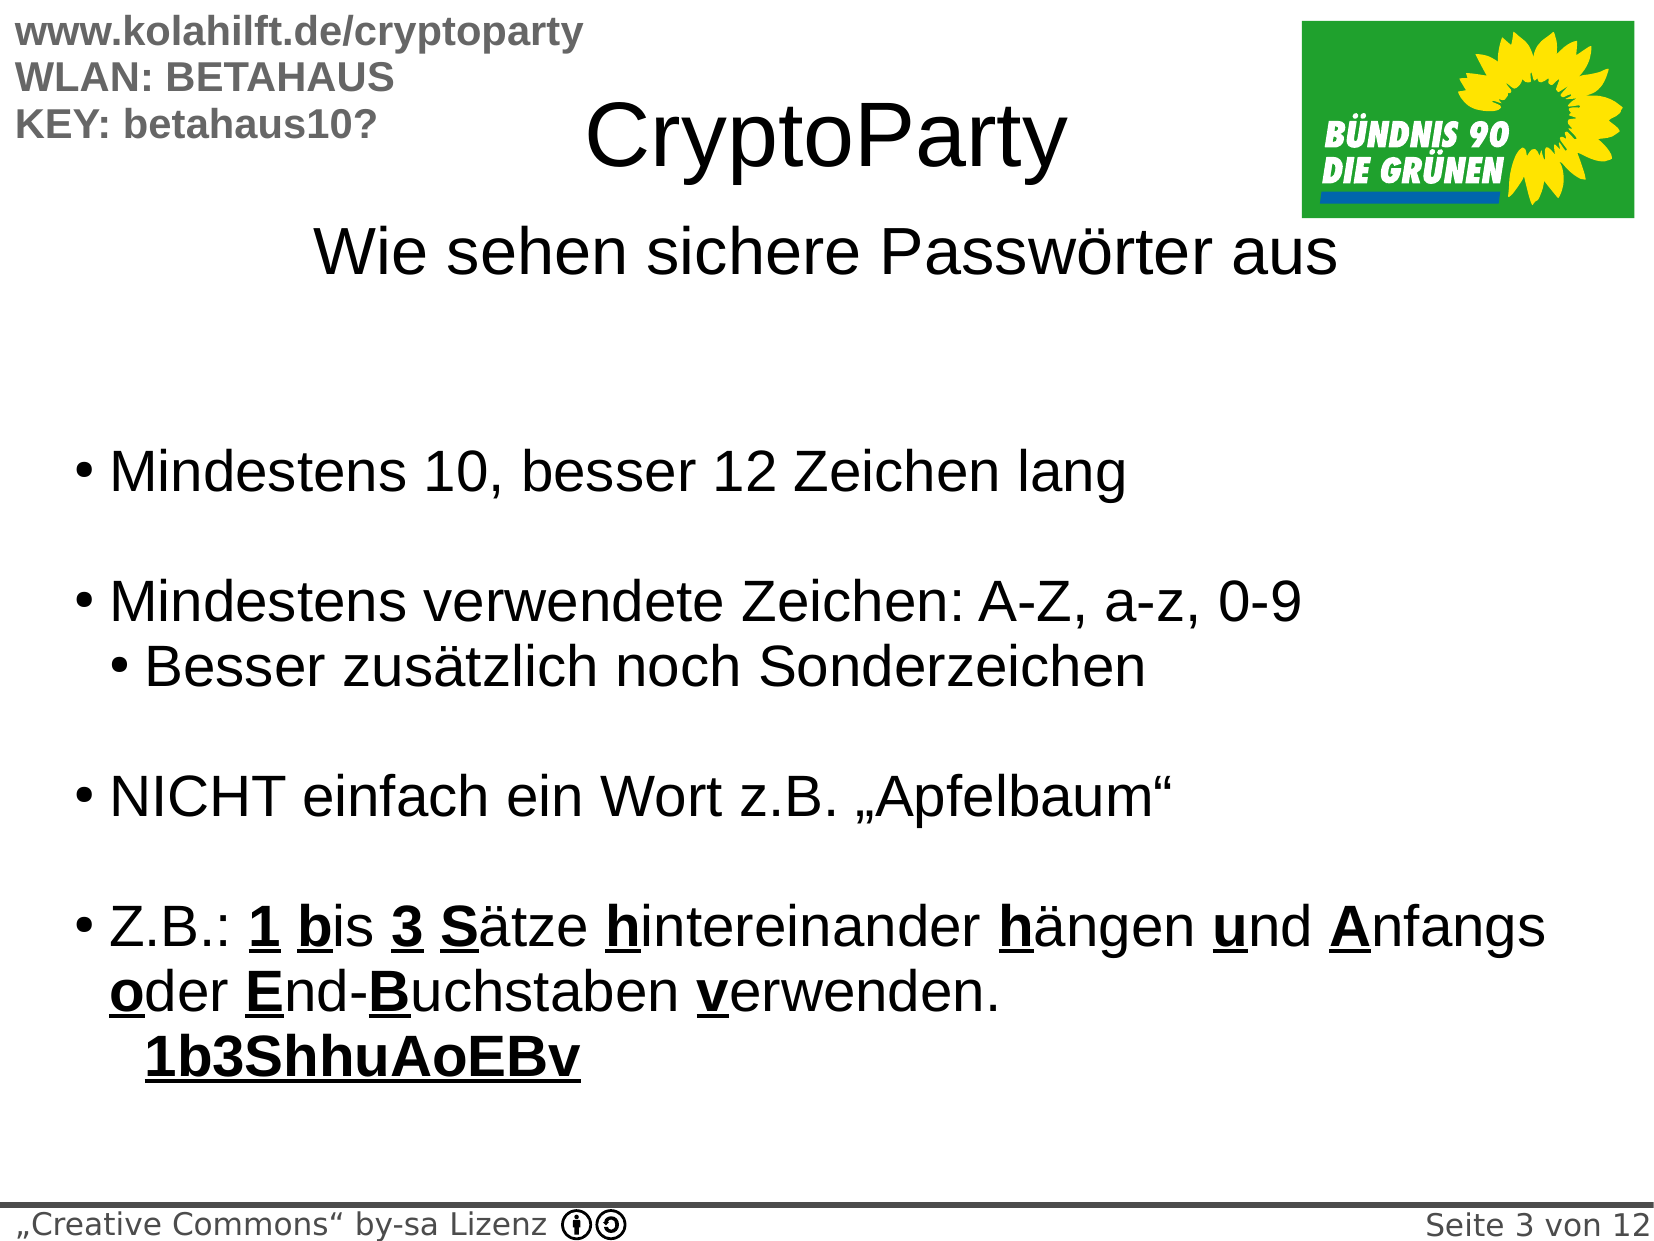

Wie sehen sichere Passwörter aus
Mindestens 10, besser 12 Zeichen lang
Mindestens verwendete Zeichen: A-Z, a-z, 0-9
Besser zusätzlich noch Sonderzeichen
NICHT einfach ein Wort z.B. „Apfelbaum“
Z.B.: 1 bis 3 Sätze hintereinander hängen und Anfangs oder End-Buchstaben verwenden.
1b3ShhuAoEBv